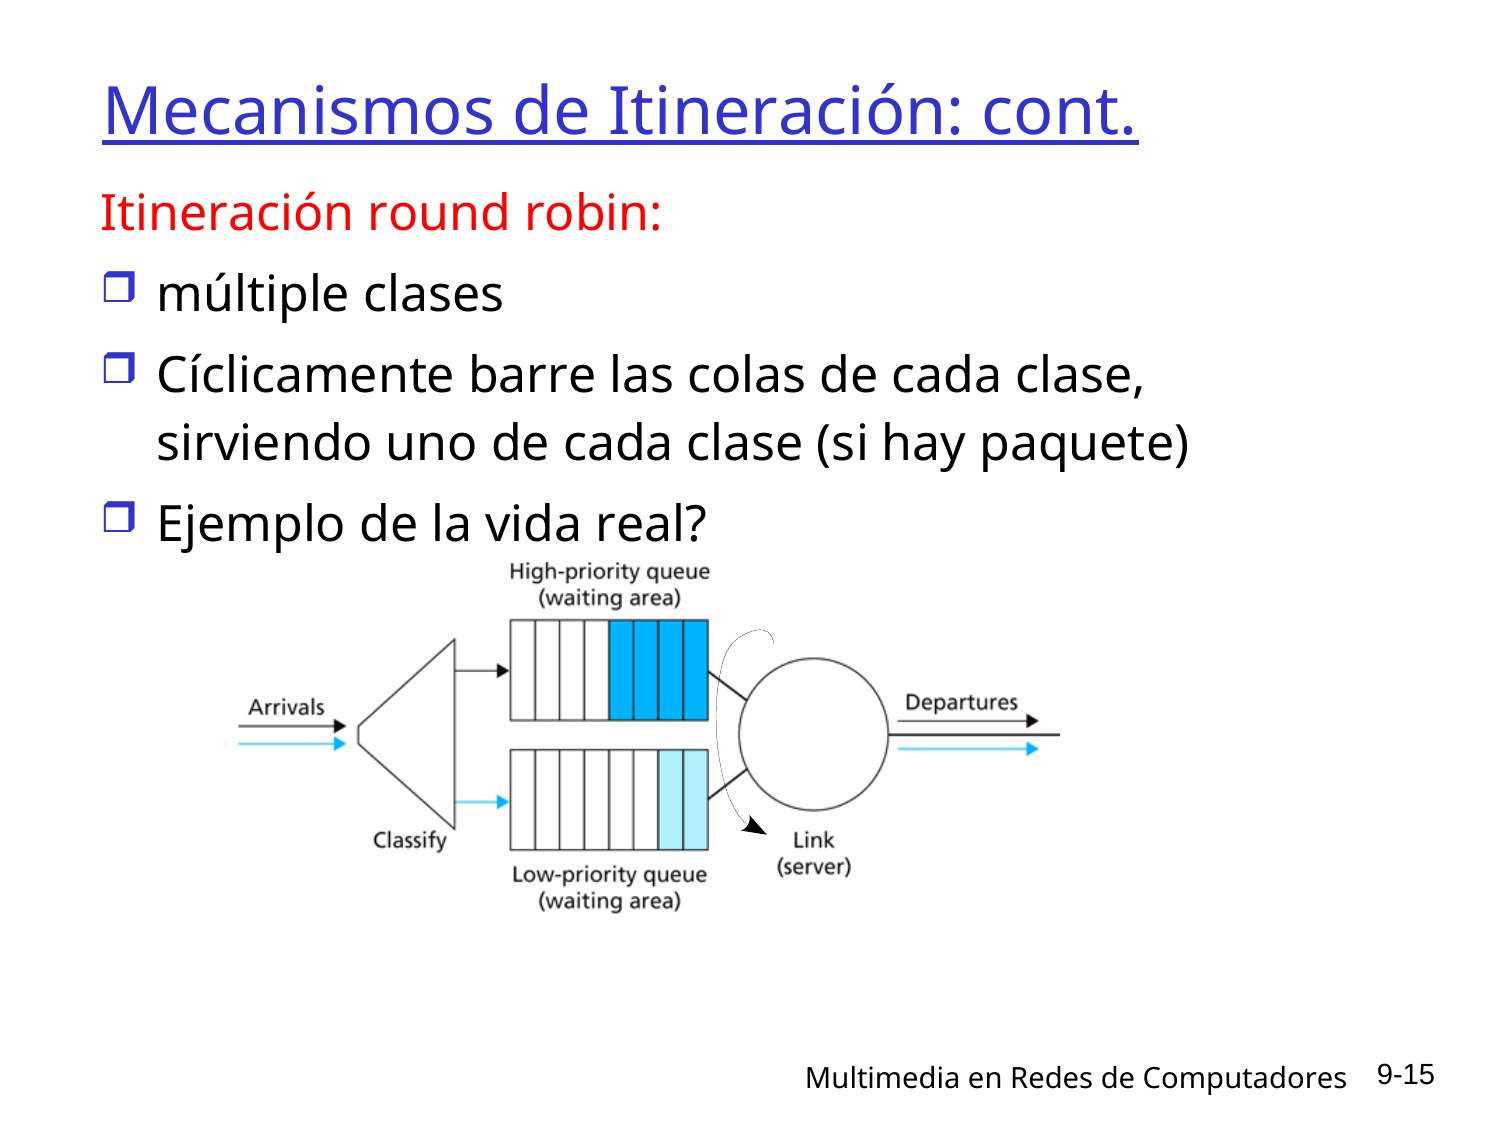

# Mecanismos de Itineración: cont.
Itineración round robin:
múltiple clases
Cíclicamente barre las colas de cada clase, sirviendo uno de cada clase (si hay paquete)
Ejemplo de la vida real?
15